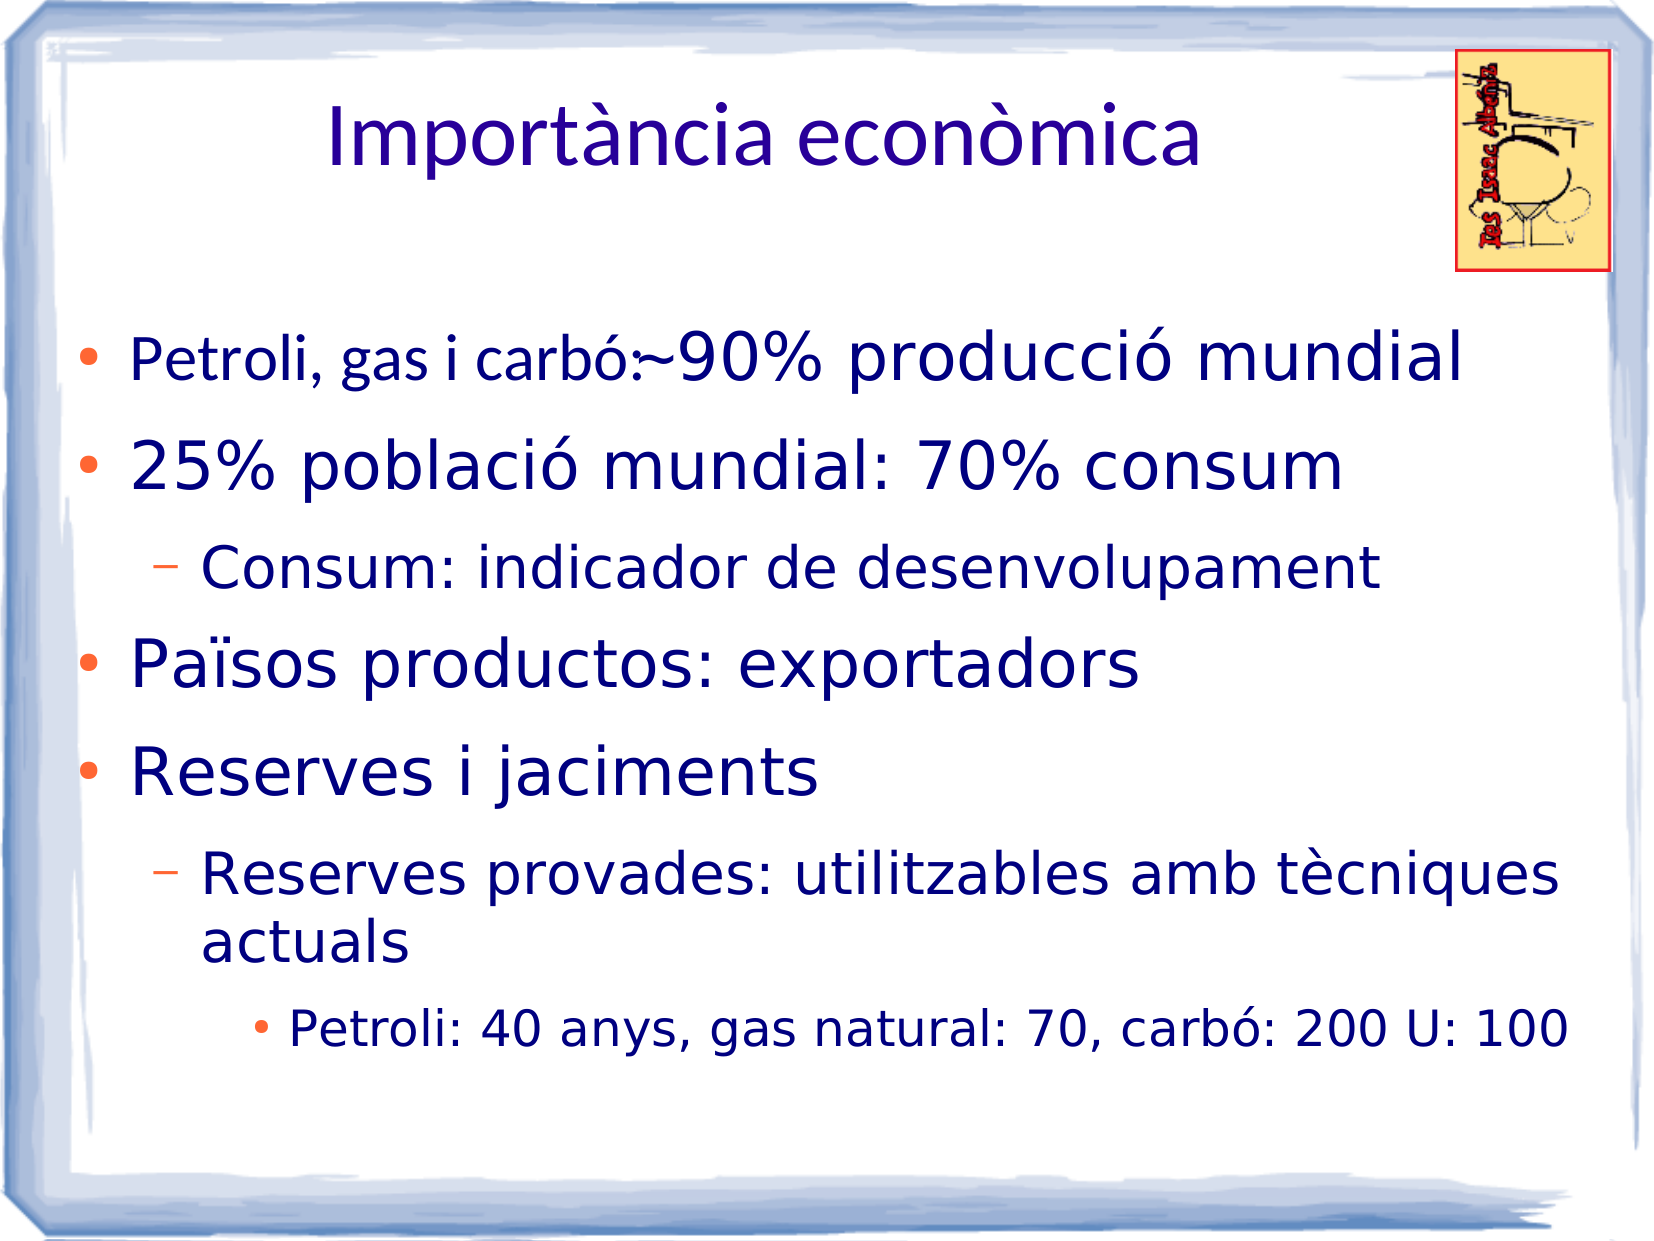

# Importància econòmica
Petroli, gas i carbó: ̴90% producció mundial
25% població mundial: 70% consum
Consum: indicador de desenvolupament
Països productos: exportadors
Reserves i jaciments
Reserves provades: utilitzables amb tècniques actuals
Petroli: 40 anys, gas natural: 70, carbó: 200 U: 100